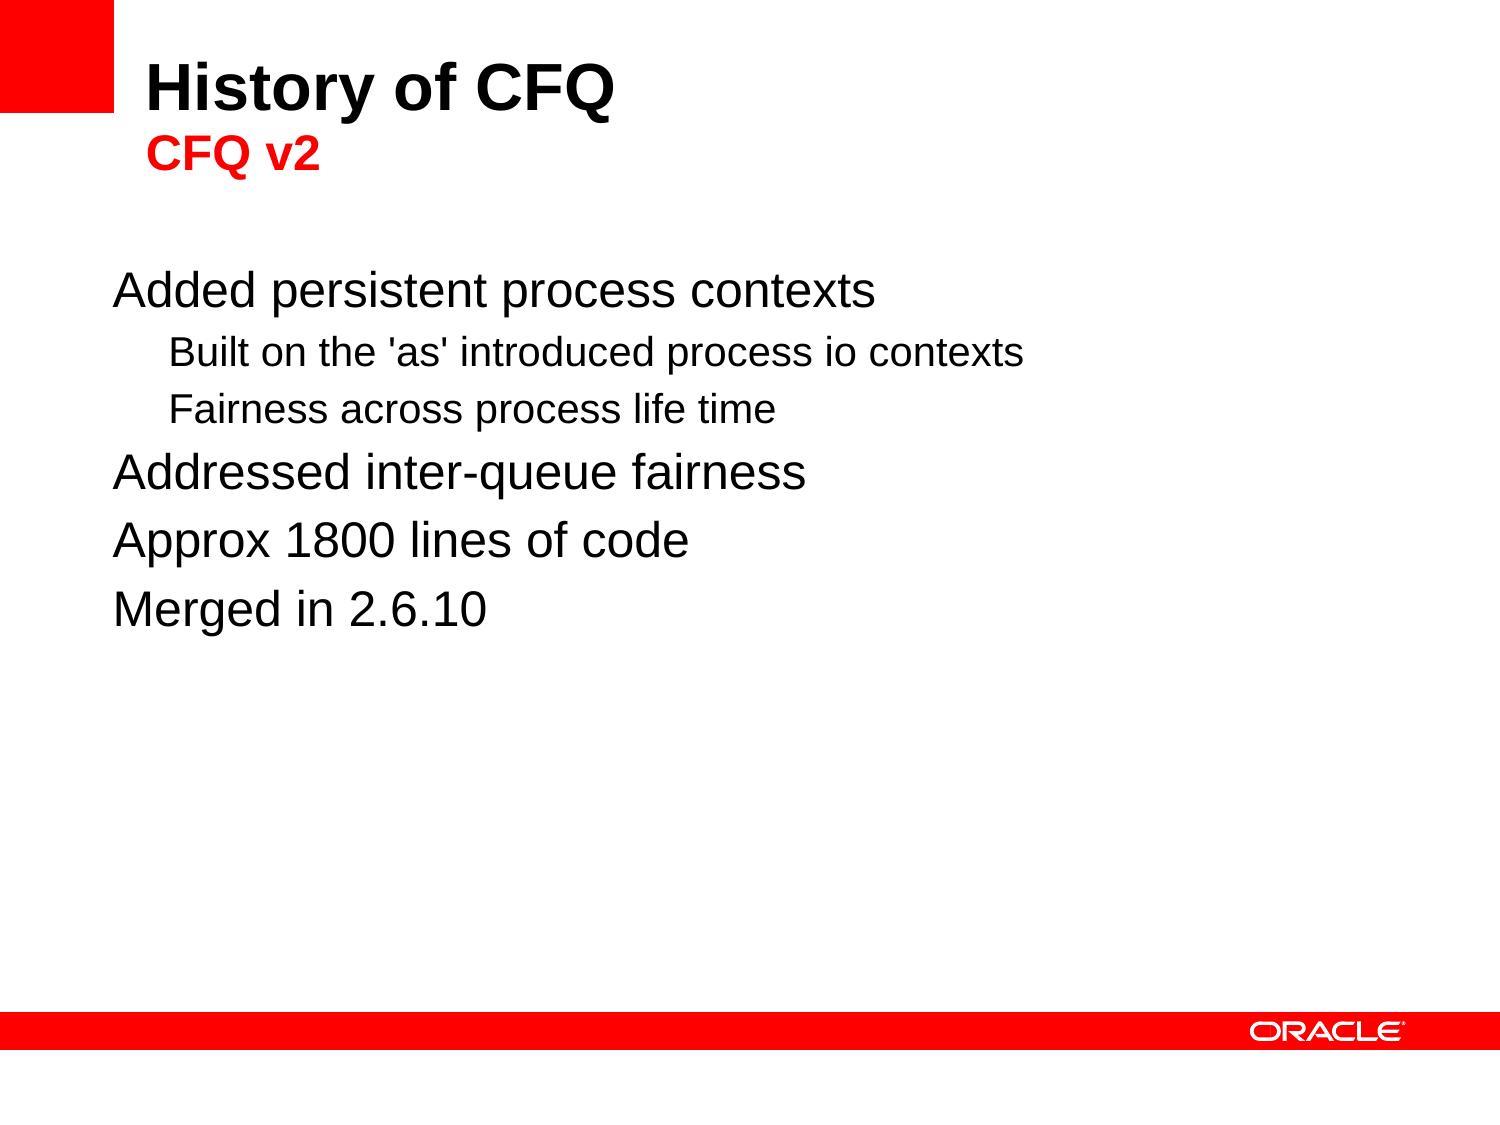

# History of CFQ CFQ v2
Added persistent process contexts
Built on the 'as' introduced process io contexts
Fairness across process life time
Addressed inter-queue fairness
Approx 1800 lines of code
Merged in 2.6.10